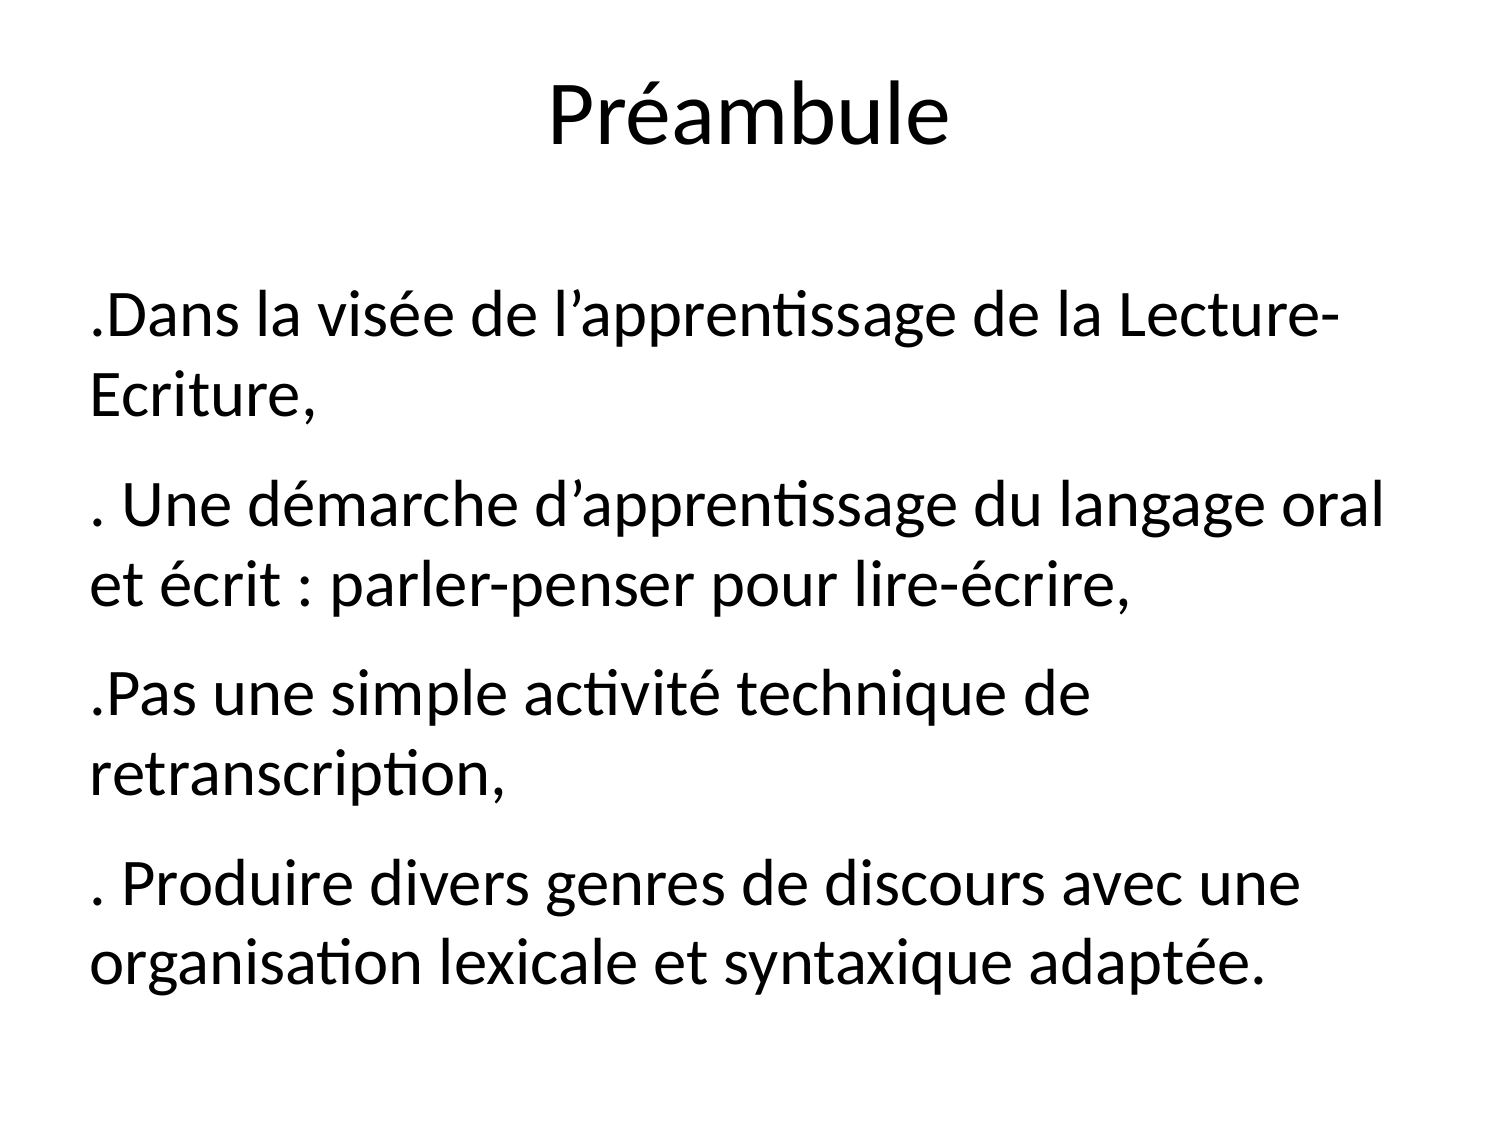

# Préambule
.Dans la visée de l’apprentissage de la Lecture-Ecriture,
. Une démarche d’apprentissage du langage oral et écrit : parler-penser pour lire-écrire,
.Pas une simple activité technique de retranscription,
. Produire divers genres de discours avec une organisation lexicale et syntaxique adaptée.